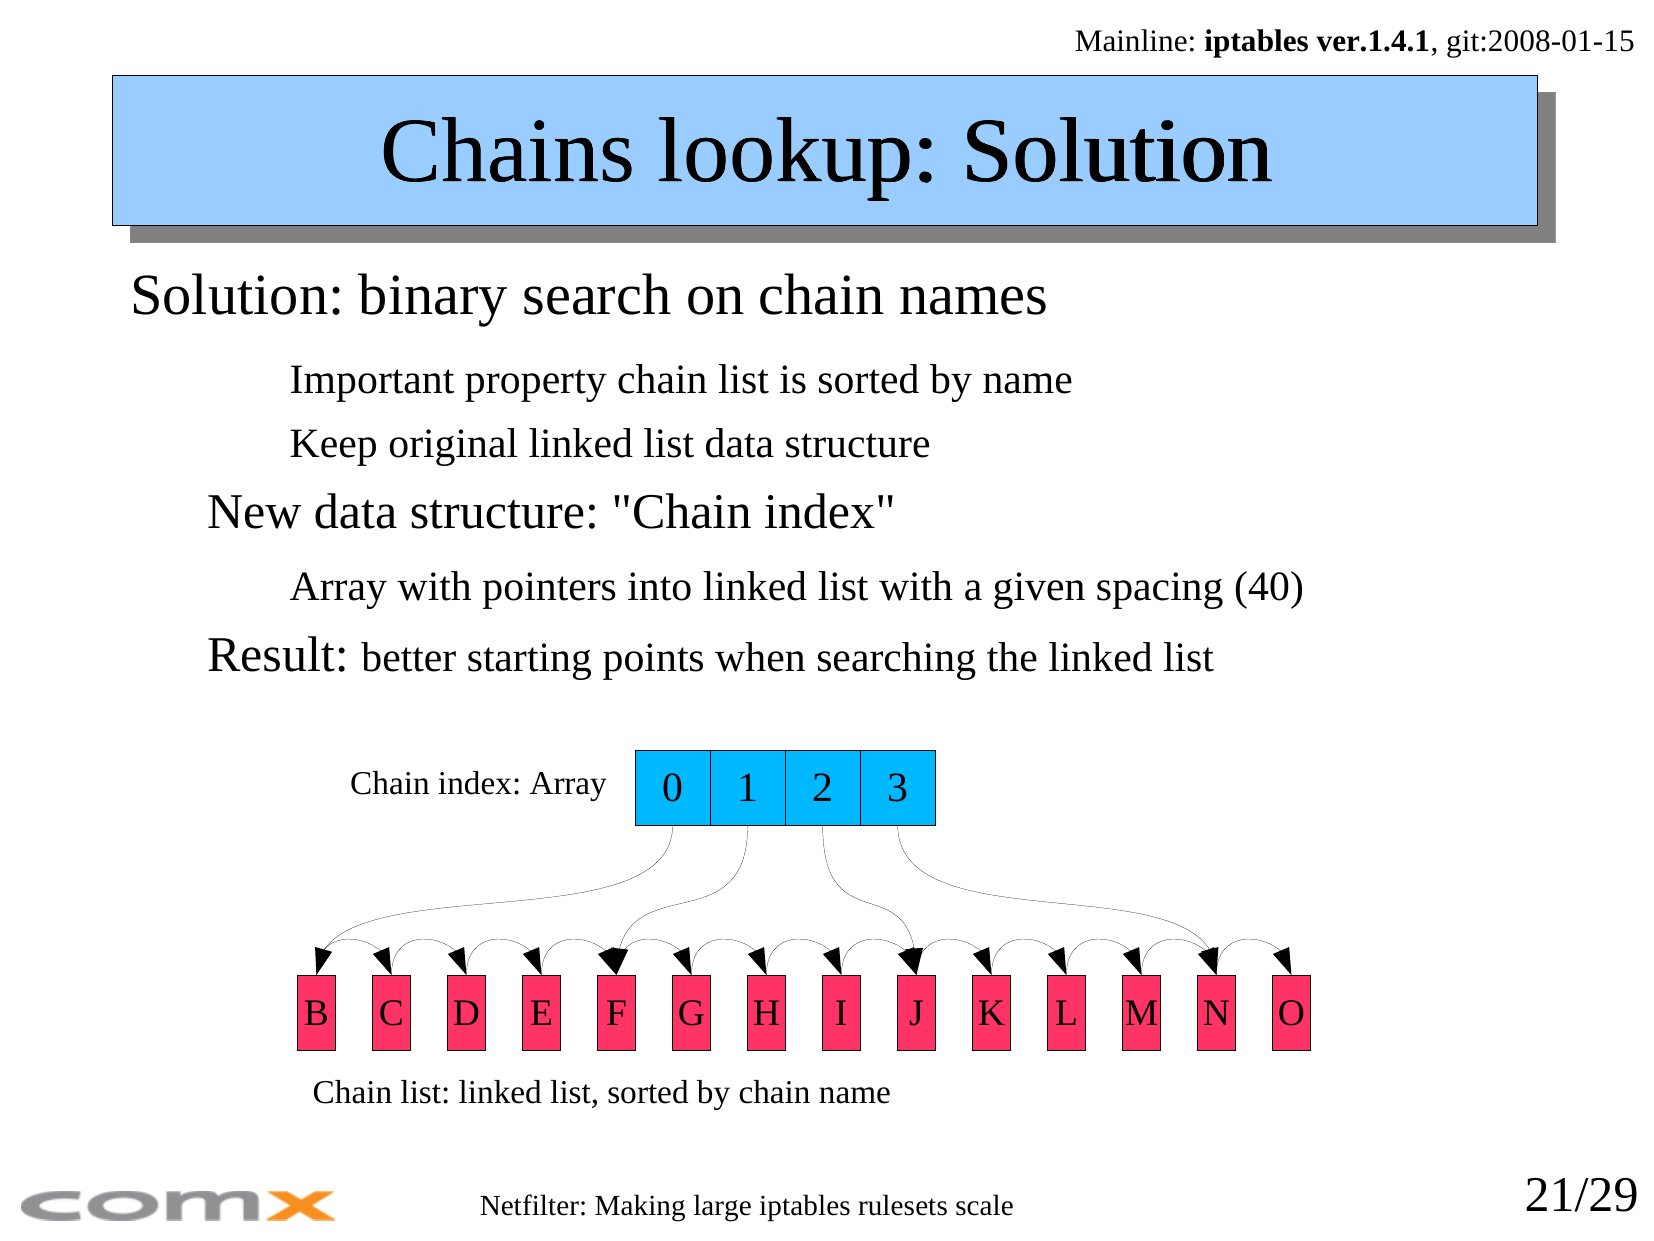

Mainline: iptables ver.1.4.1, git:2008-01-15
# Chains lookup: Solution
Solution: binary search on chain names
Important property chain list is sorted by name
Keep original linked list data structure
New data structure: "Chain index"
Array with pointers into linked list with a given spacing (40)
Result: better starting points when searching the linked list
Chain index: Array
0
1
2
3
B
C
D
E
F
G
H
I
J
K
L
M
N
O
Chain list: linked list, sorted by chain name